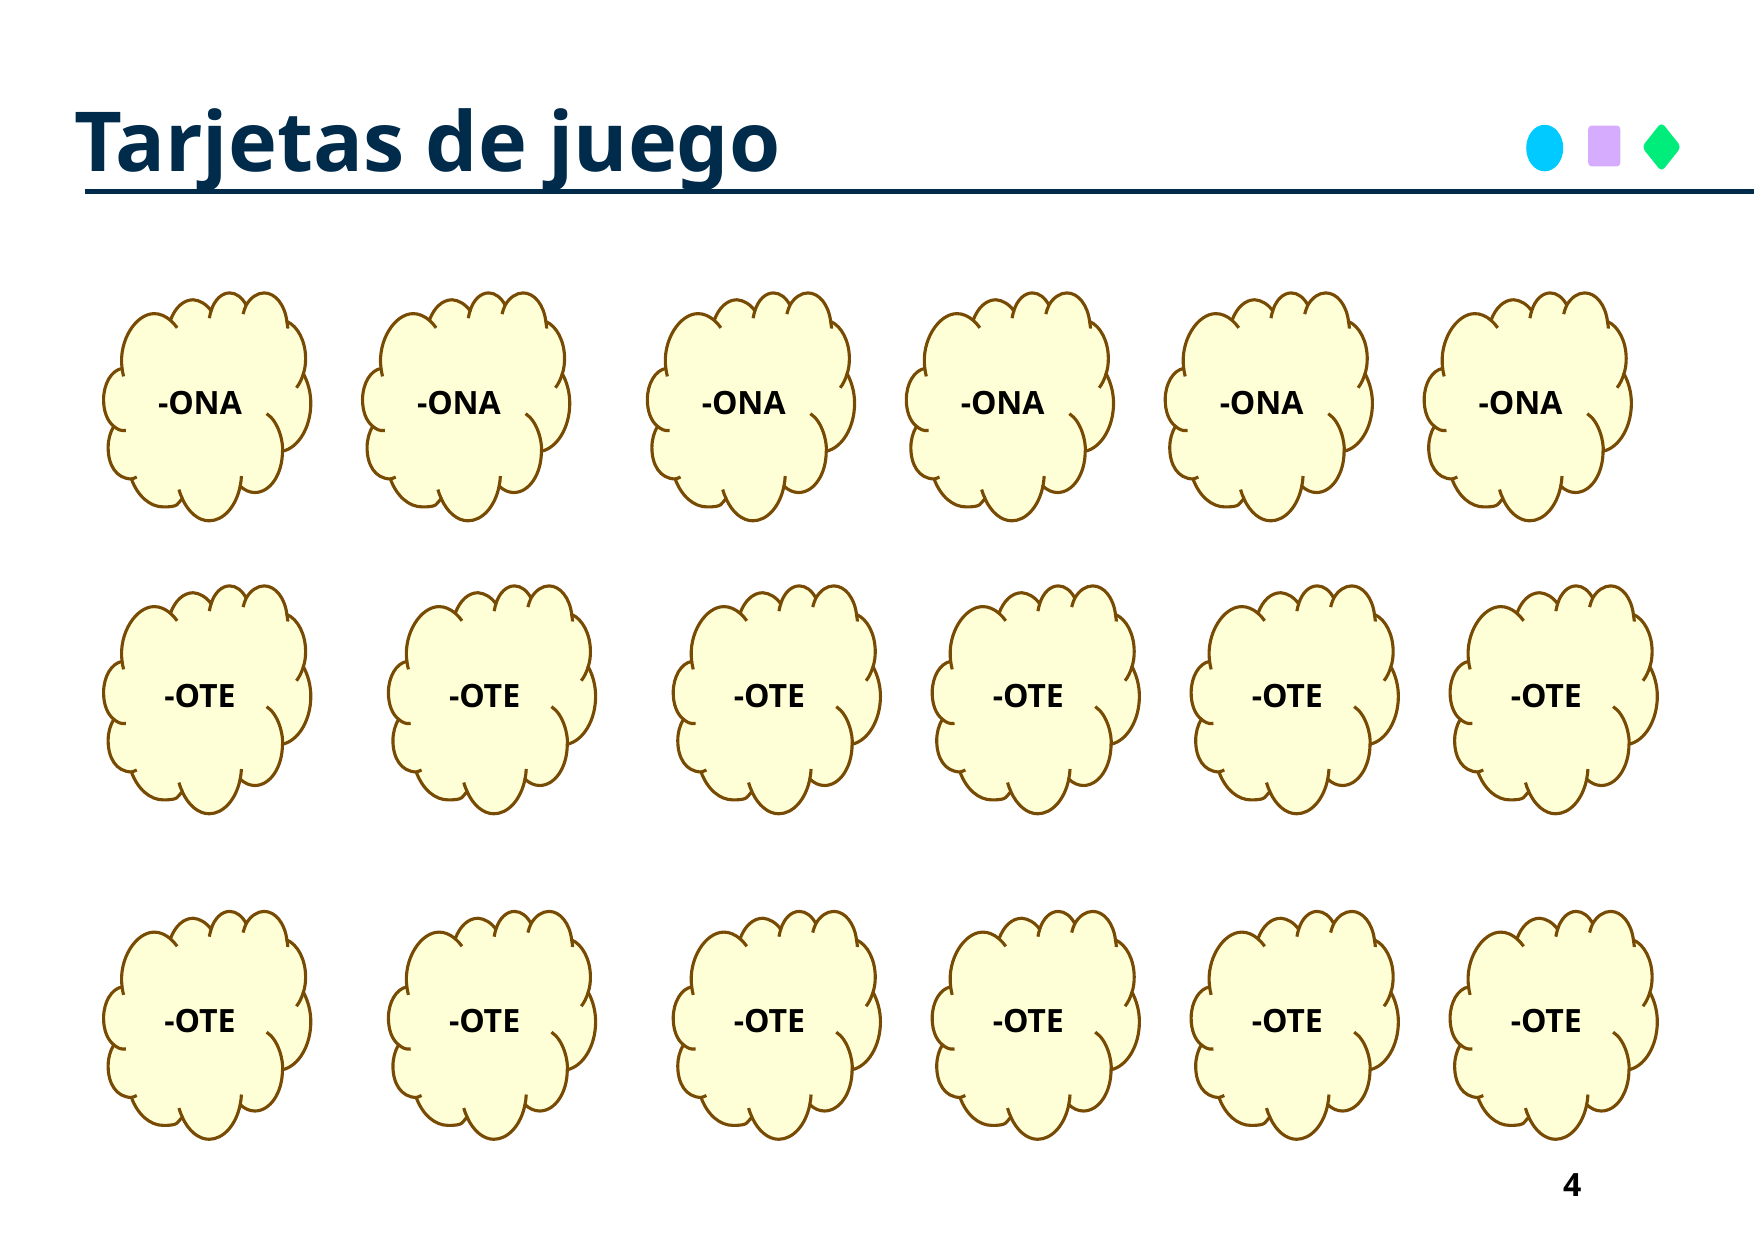

# Tarjetas de juego
-ONA
-ONA
-ONA
-ONA
-ONA
-ONA
-OTE
-OTE
-OTE
-OTE
-OTE
-OTE
-OTE
-OTE
-OTE
-OTE
-OTE
-OTE